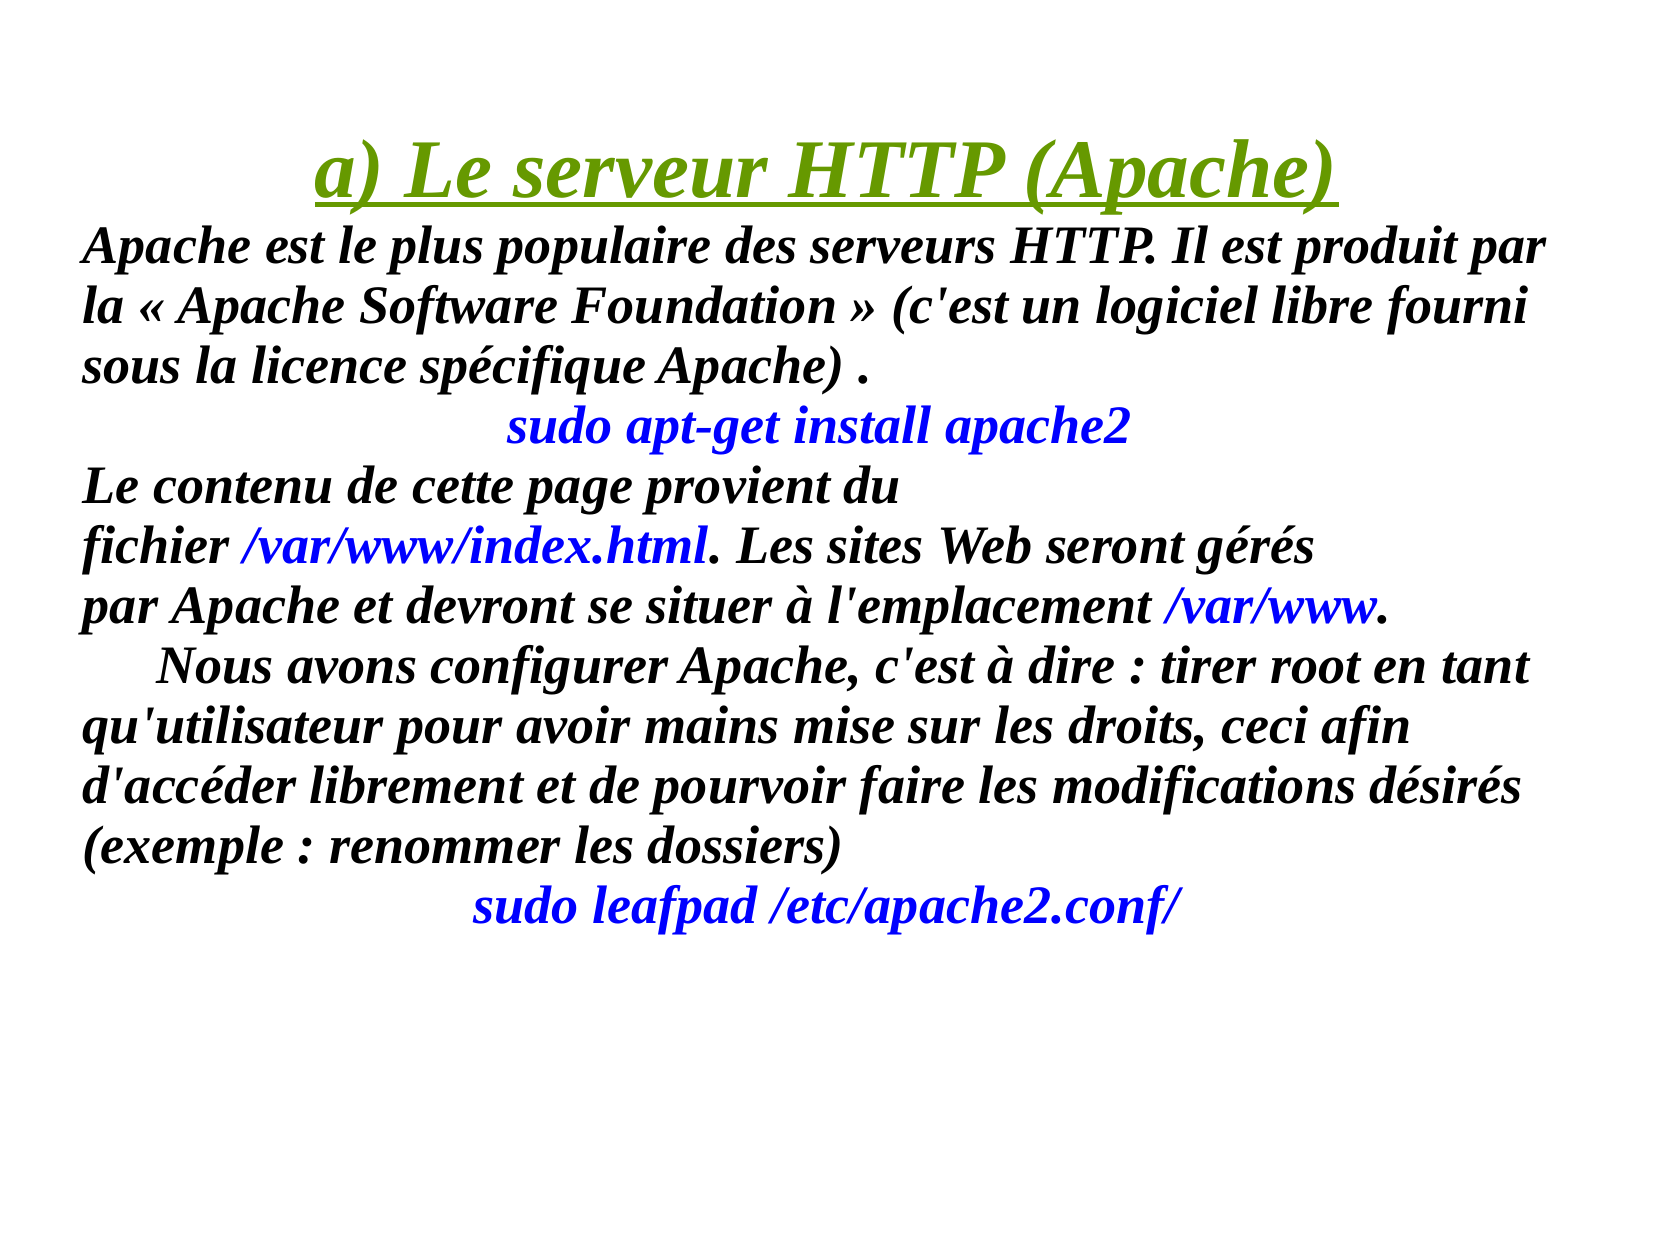

# a) Le serveur HTTP (Apache)
Apache est le plus populaire des serveurs HTTP. Il est produit par la « Apache Software Foundation » (c'est un logiciel libre fourni sous la licence spécifique Apache) .
sudo apt-get install apache2
Le contenu de cette page provient du fichier /var/www/index.html. Les sites Web seront gérés par Apache et devront se situer à l'emplacement /var/www.
	Nous avons configurer Apache, c'est à dire : tirer root en tant qu'utilisateur pour avoir mains mise sur les droits, ceci afin d'accéder librement et de pourvoir faire les modifications désirés (exemple : renommer les dossiers)
sudo leafpad /etc/apache2.conf/